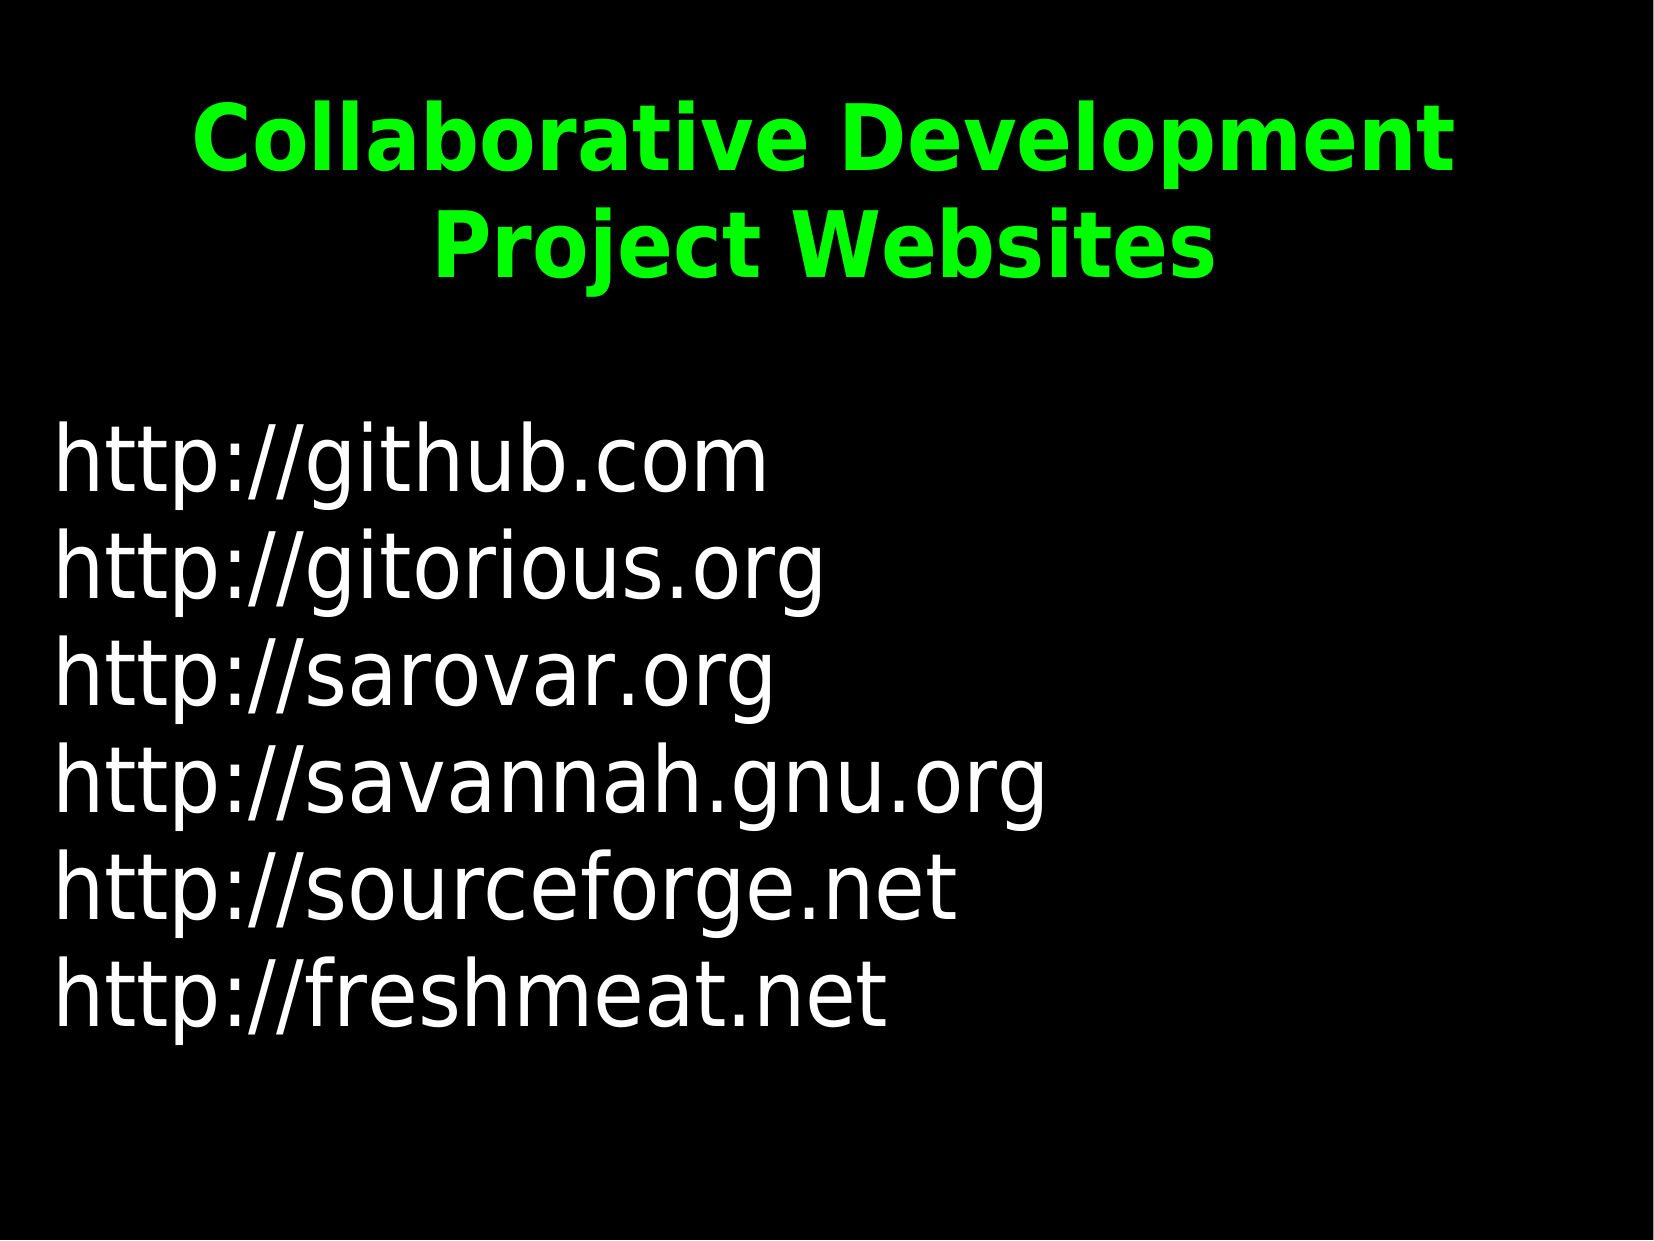

Collaborative Development Project Websites
http://github.com
http://gitorious.org
http://sarovar.org
http://savannah.gnu.org
http://sourceforge.net
http://freshmeat.net